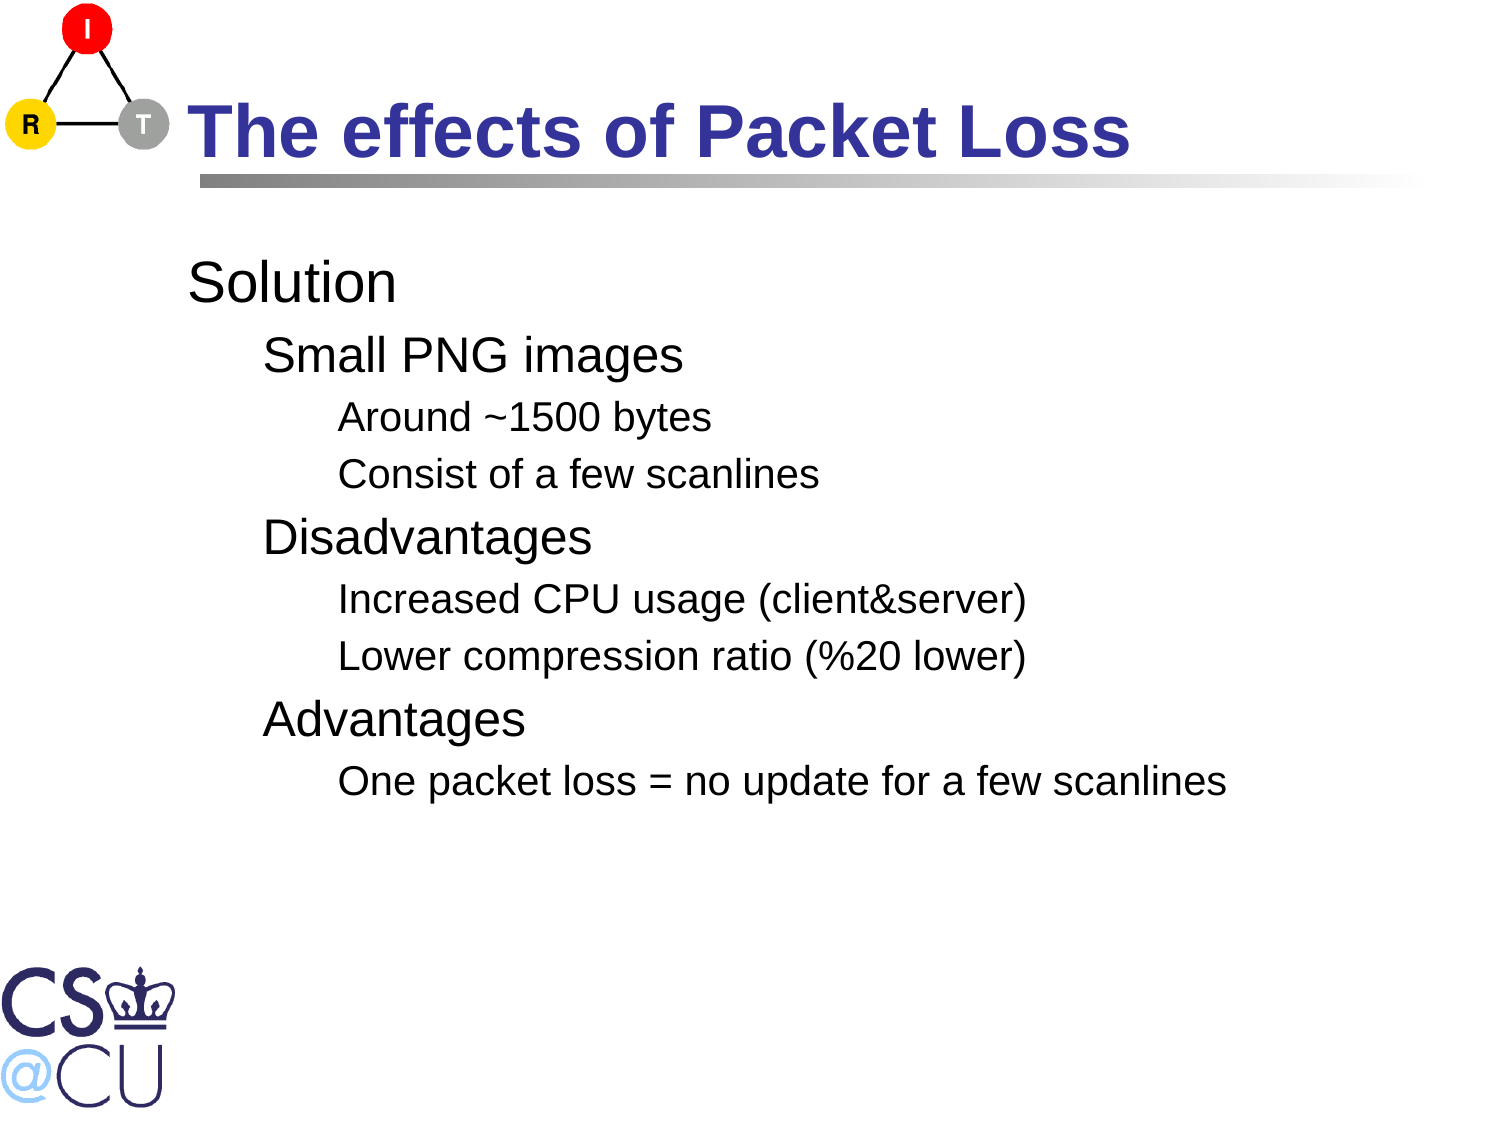

# The effects of Packet Loss
Solution
Small PNG images
Around ~1500 bytes
Consist of a few scanlines
Disadvantages
Increased CPU usage (client&server)
Lower compression ratio (%20 lower)
Advantages
One packet loss = no update for a few scanlines